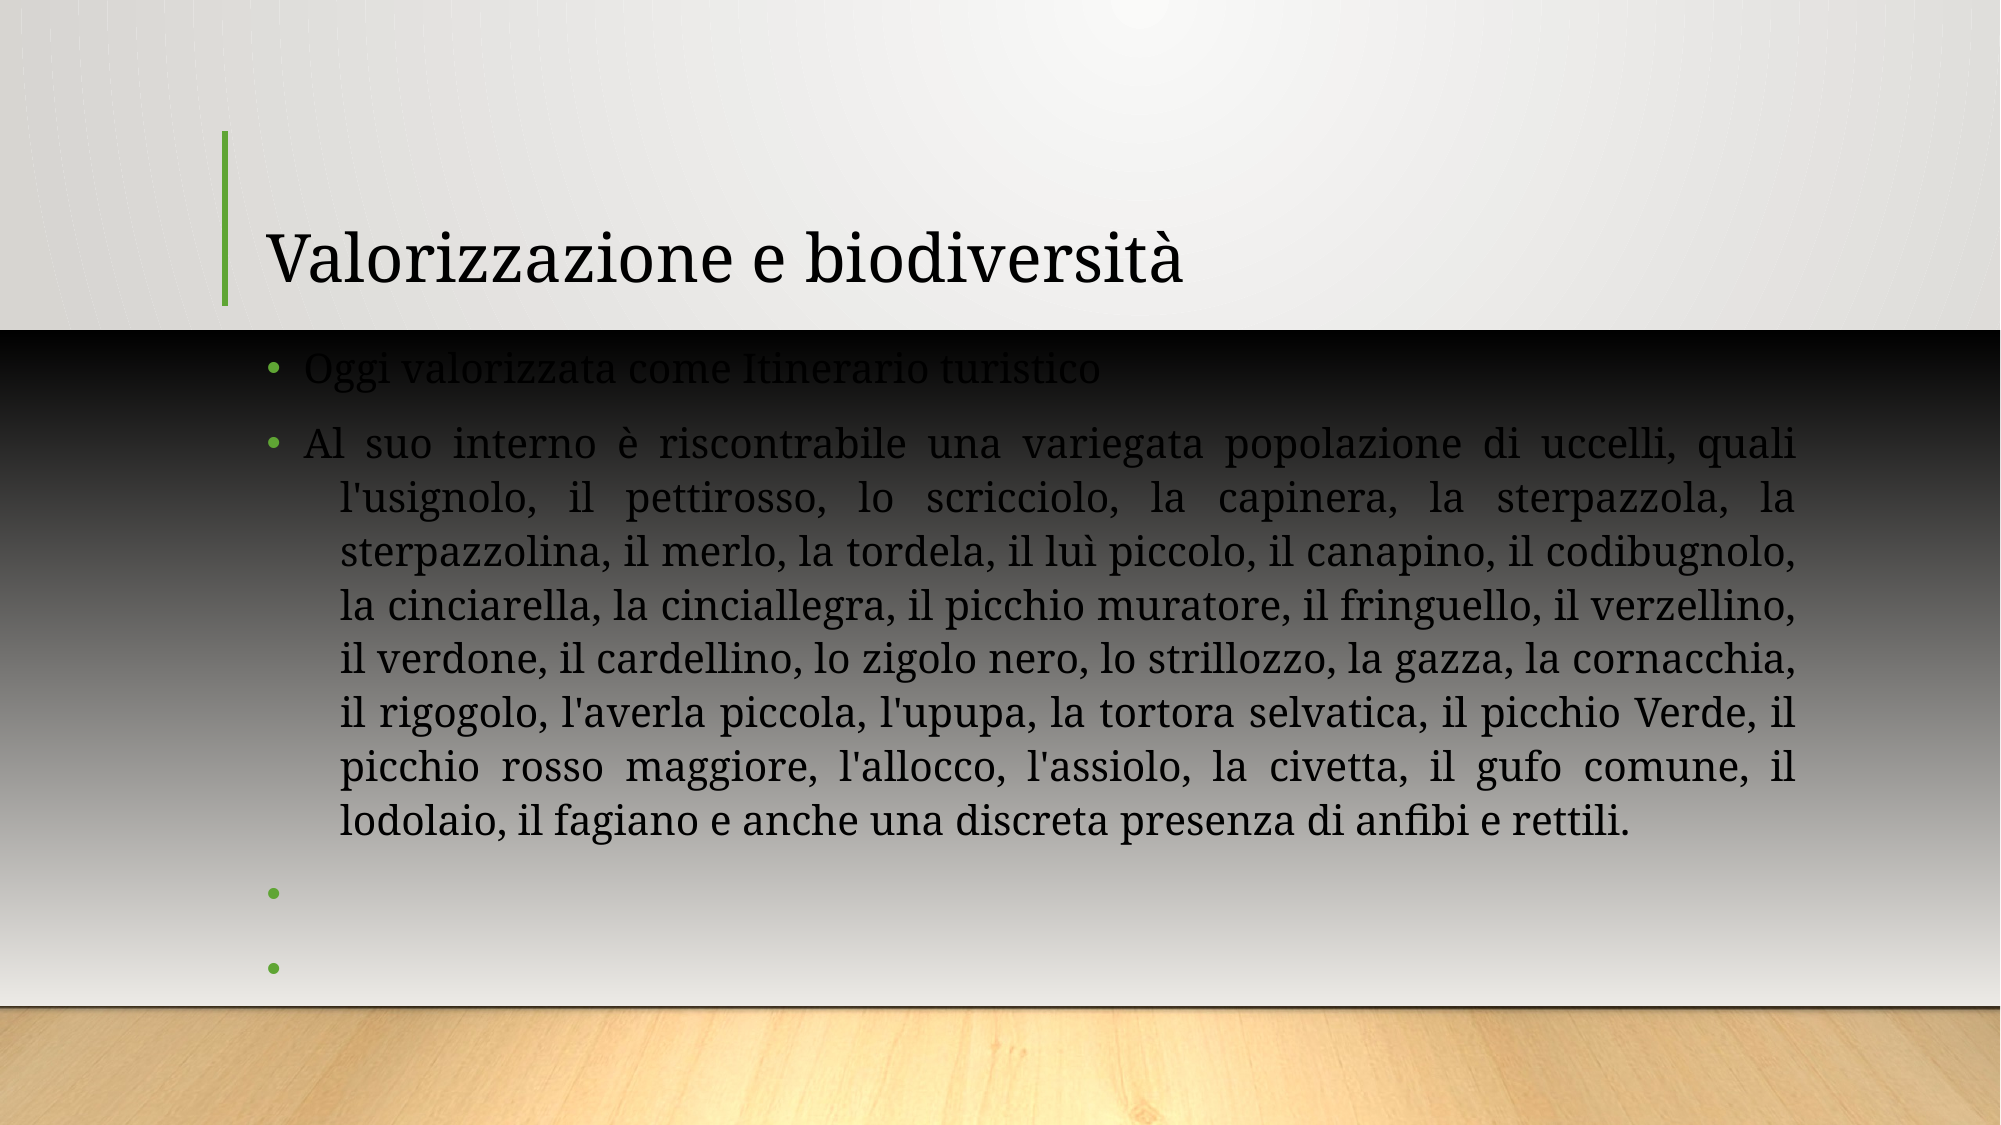

# Valorizzazione e biodiversità
Oggi valorizzata come Itinerario turistico
Al suo interno è riscontrabile una variegata popolazione di uccelli, quali l'usignolo, il pettirosso, lo scricciolo, la capinera, la sterpazzola, la sterpazzolina, il merlo, la tordela, il luì piccolo, il canapino, il codibugnolo, la cinciarella, la cinciallegra, il picchio muratore, il fringuello, il verzellino, il verdone, il cardellino, lo zigolo nero, lo strillozzo, la gazza, la cornacchia, il rigogolo, l'averla piccola, l'upupa, la tortora selvatica, il picchio Verde, il picchio rosso maggiore, l'allocco, l'assiolo, la civetta, il gufo comune, il lodolaio, il fagiano e anche una discreta presenza di anfibi e rettili.